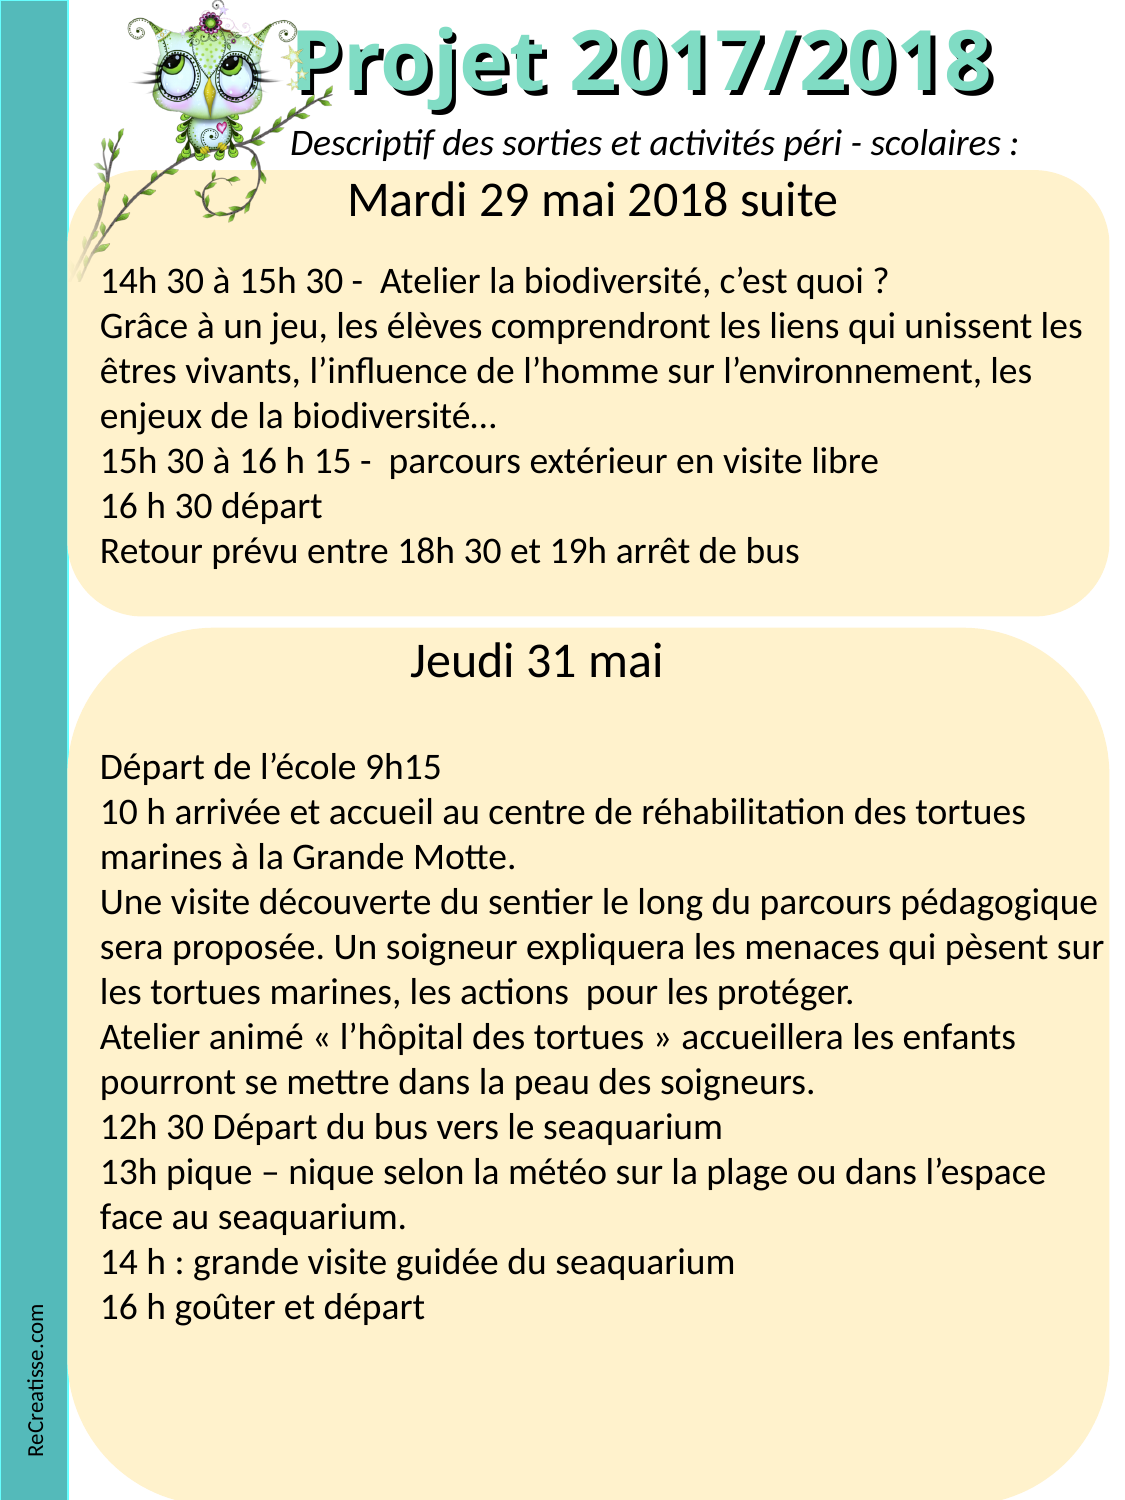

Projet 2017/2018
Descriptif des sorties et activités péri - scolaires :
Mardi 29 mai 2018 suite
14h 30 à 15h 30 - Atelier la biodiversité, c’est quoi ?
Grâce à un jeu, les élèves comprendront les liens qui unissent les êtres vivants, l’influence de l’homme sur l’environnement, les enjeux de la biodiversité…
15h 30 à 16 h 15 - parcours extérieur en visite libre
16 h 30 départ
Retour prévu entre 18h 30 et 19h arrêt de bus
Jeudi 31 mai
Départ de l’école 9h15
10 h arrivée et accueil au centre de réhabilitation des tortues marines à la Grande Motte.
Une visite découverte du sentier le long du parcours pédagogique sera proposée. Un soigneur expliquera les menaces qui pèsent sur les tortues marines, les actions pour les protéger.
Atelier animé « l’hôpital des tortues » accueillera les enfants pourront se mettre dans la peau des soigneurs.
12h 30 Départ du bus vers le seaquarium
13h pique – nique selon la météo sur la plage ou dans l’espace face au seaquarium.
14 h : grande visite guidée du seaquarium
16 h goûter et départ
ReCreatisse.com